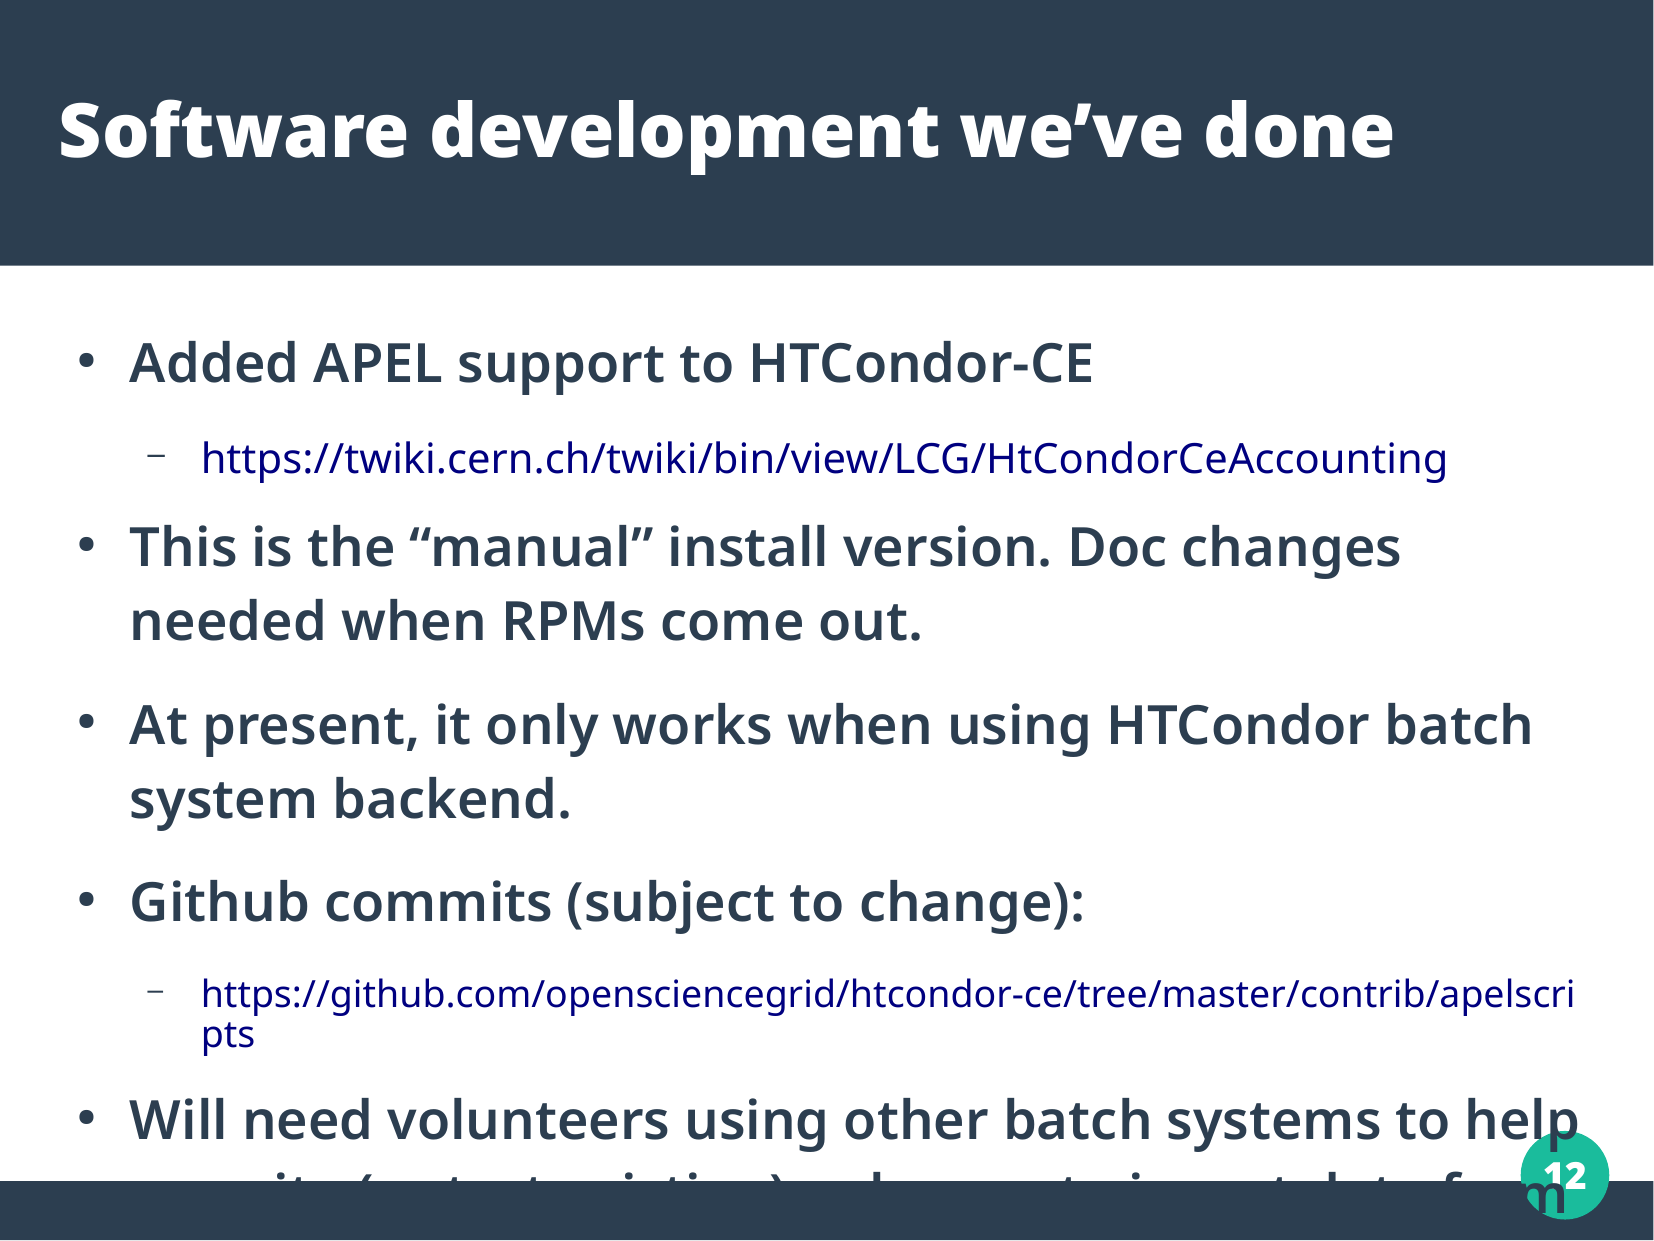

# Software development we’ve done
Added APEL support to HTCondor-CE
https://twiki.cern.ch/twiki/bin/view/LCG/HtCondorCeAccounting
This is the “manual” install version. Doc changes needed when RPMs come out.
At present, it only works when using HTCondor batch system backend.
Github commits (subject to change):
https://github.com/opensciencegrid/htcondor-ce/tree/master/contrib/apelscripts
Will need volunteers using other batch systems to help us write (or test existing) schemes to ingest data from other batch systems such as SGE, PBS, LSF, SLURM, …
12